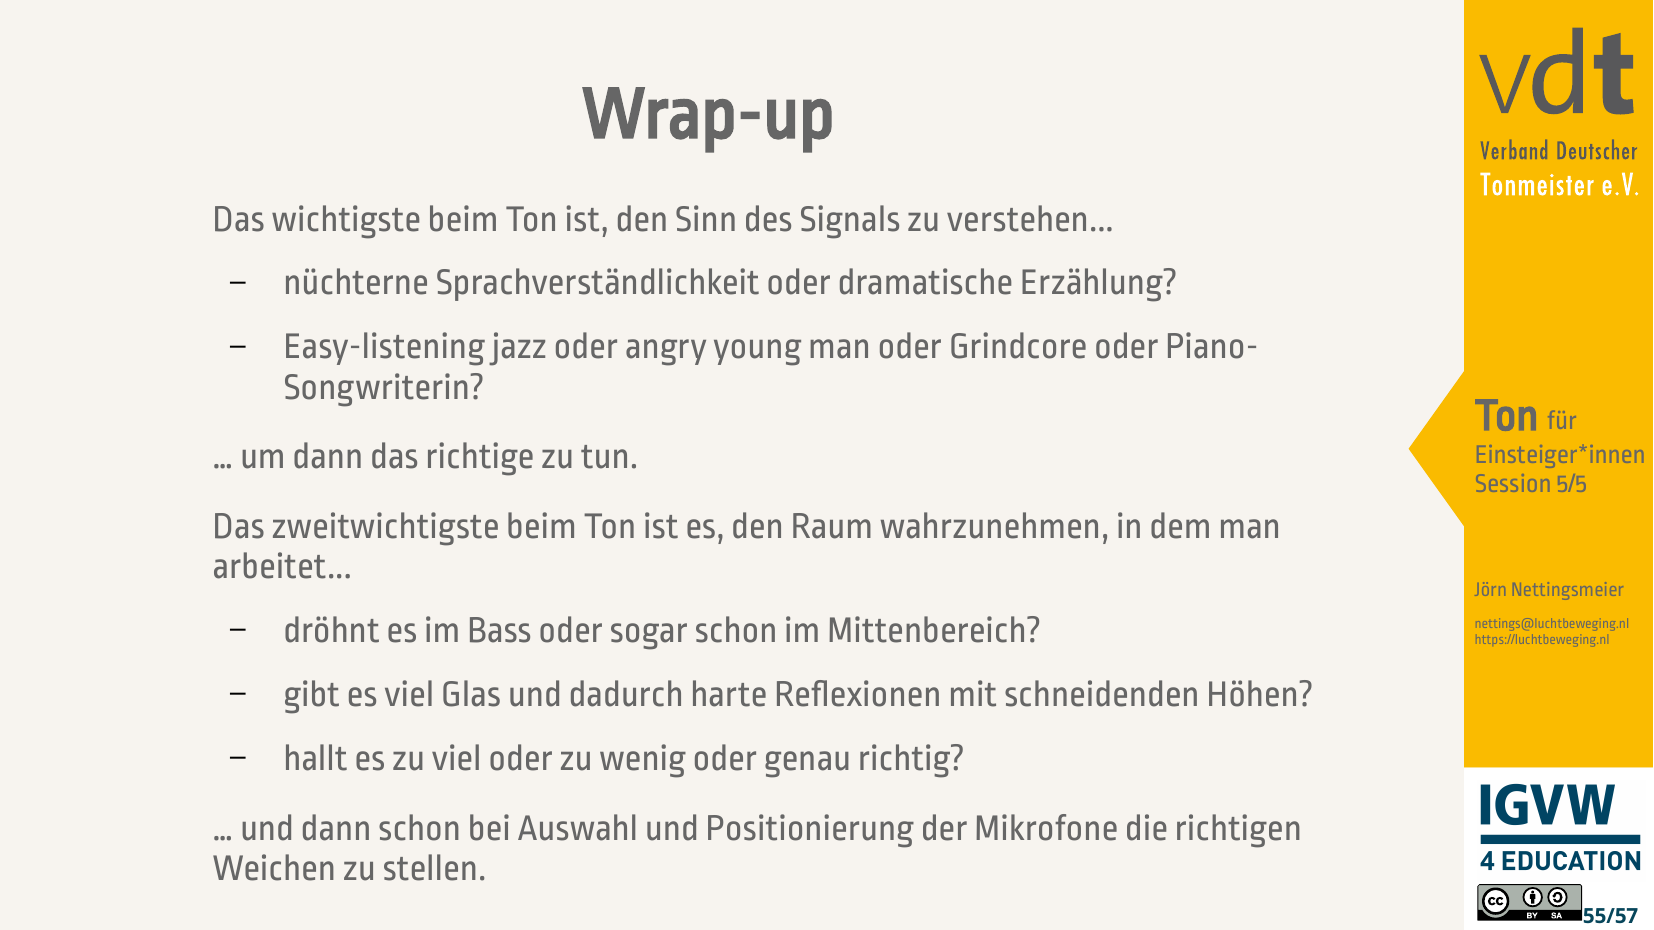

# Wrap-up
Das wichtigste beim Ton ist, den Sinn des Signals zu verstehen...
nüchterne Sprachverständlichkeit oder dramatische Erzählung?
Easy-listening jazz oder angry young man oder Grindcore oder Piano-Songwriterin?
… um dann das richtige zu tun.
Das zweitwichtigste beim Ton ist es, den Raum wahrzunehmen, in dem man arbeitet...
dröhnt es im Bass oder sogar schon im Mittenbereich?
gibt es viel Glas und dadurch harte Reflexionen mit schneidenden Höhen?
hallt es zu viel oder zu wenig oder genau richtig?
… und dann schon bei Auswahl und Positionierung der Mikrofone die richtigen Weichen zu stellen.